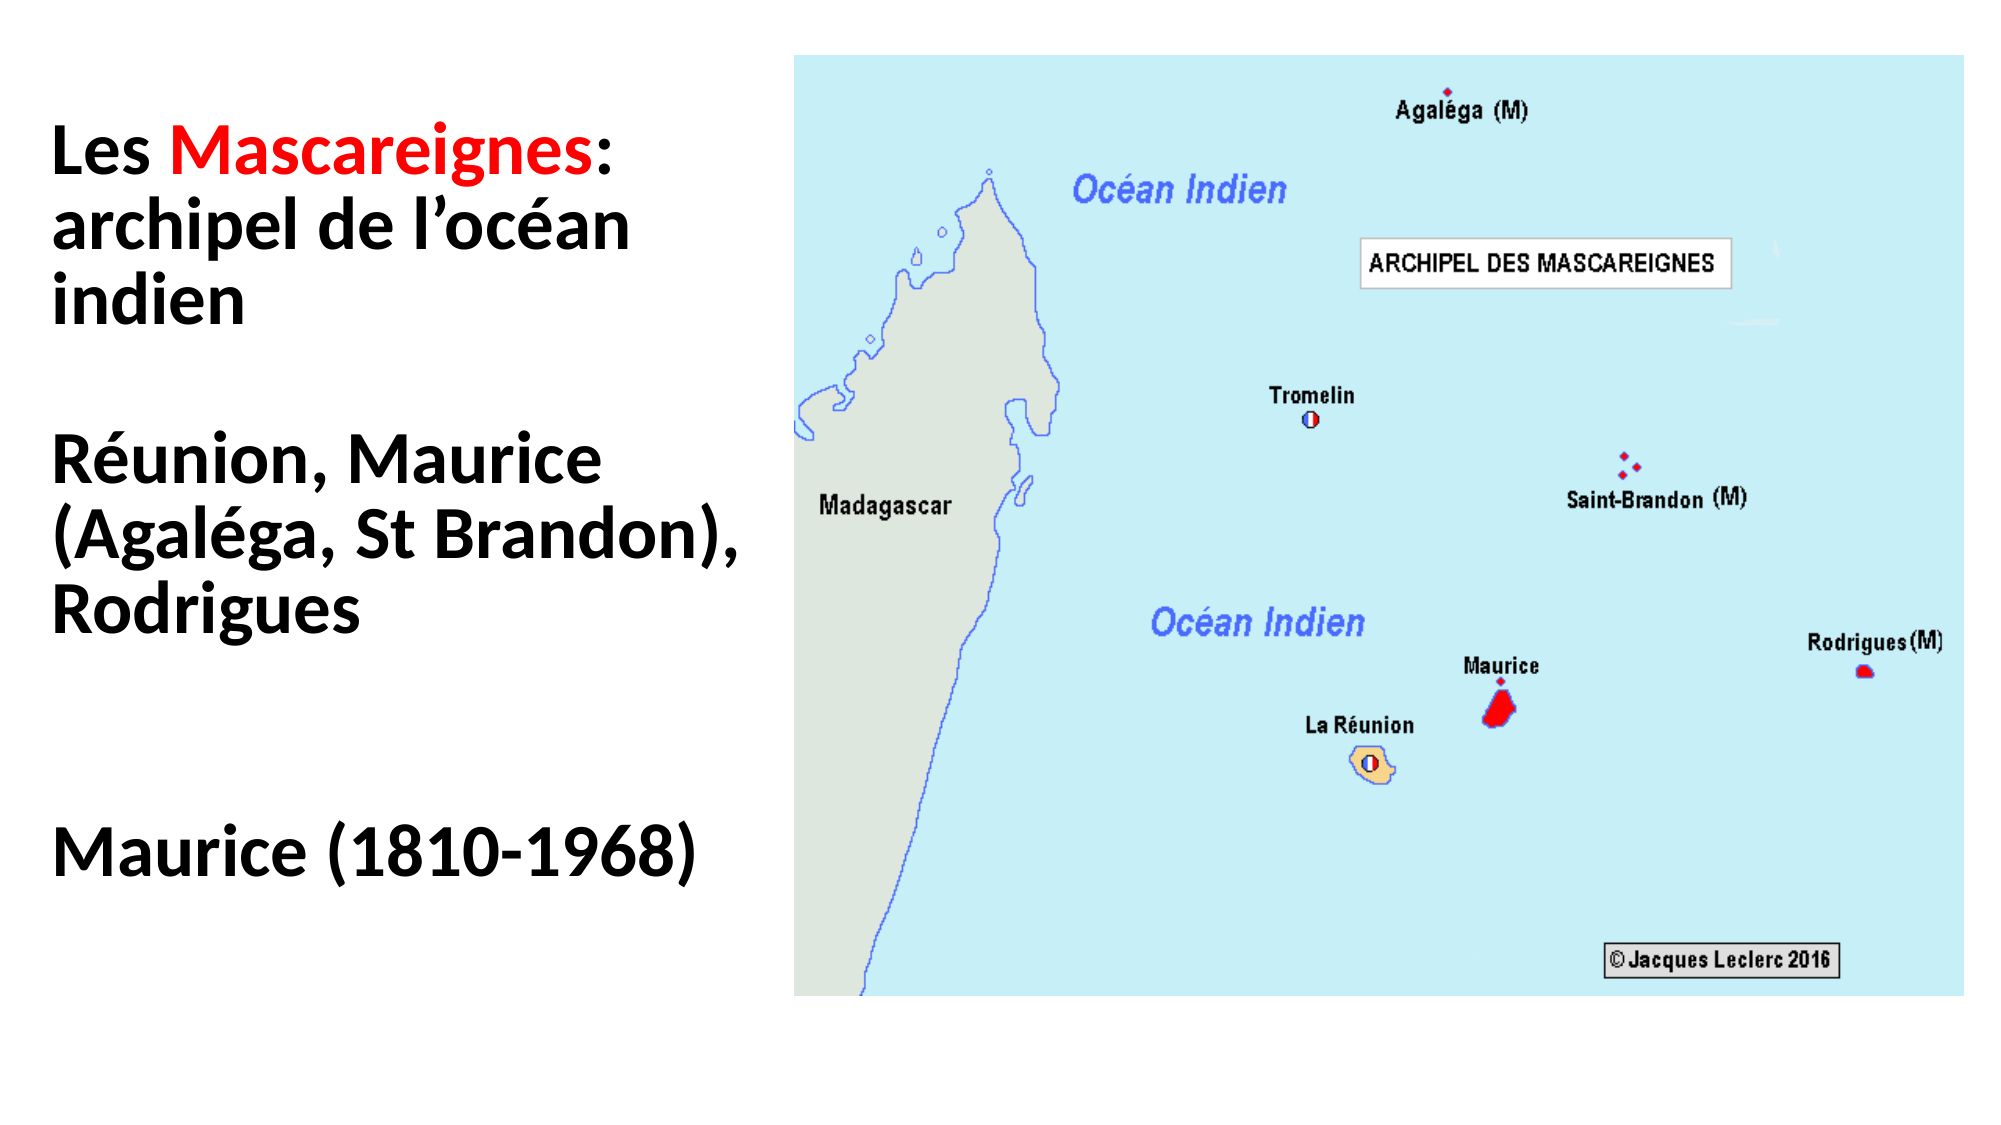

Les Mascareignes: archipel de l’océan indien
Réunion, Maurice (Agaléga, St Brandon), Rodrigues
Maurice (1810-1968)